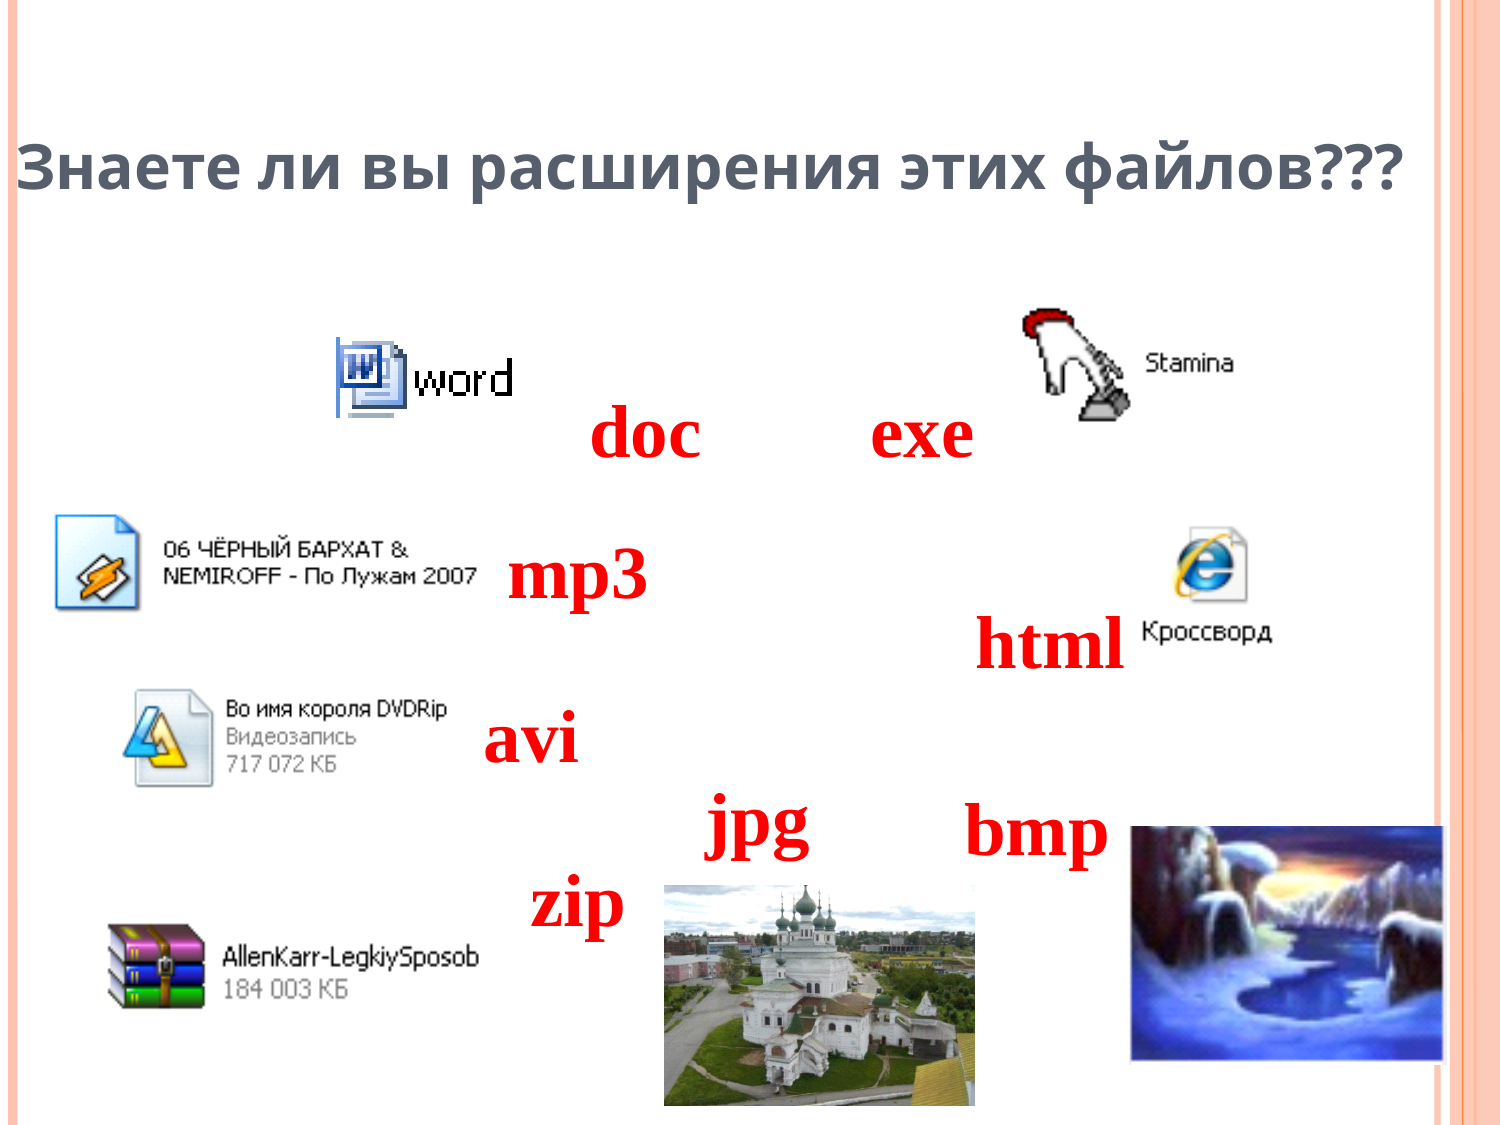

# Знаете ли вы расширения этих файлов???
doc
exe
mp3
html
avi
jpg
bmp
zip